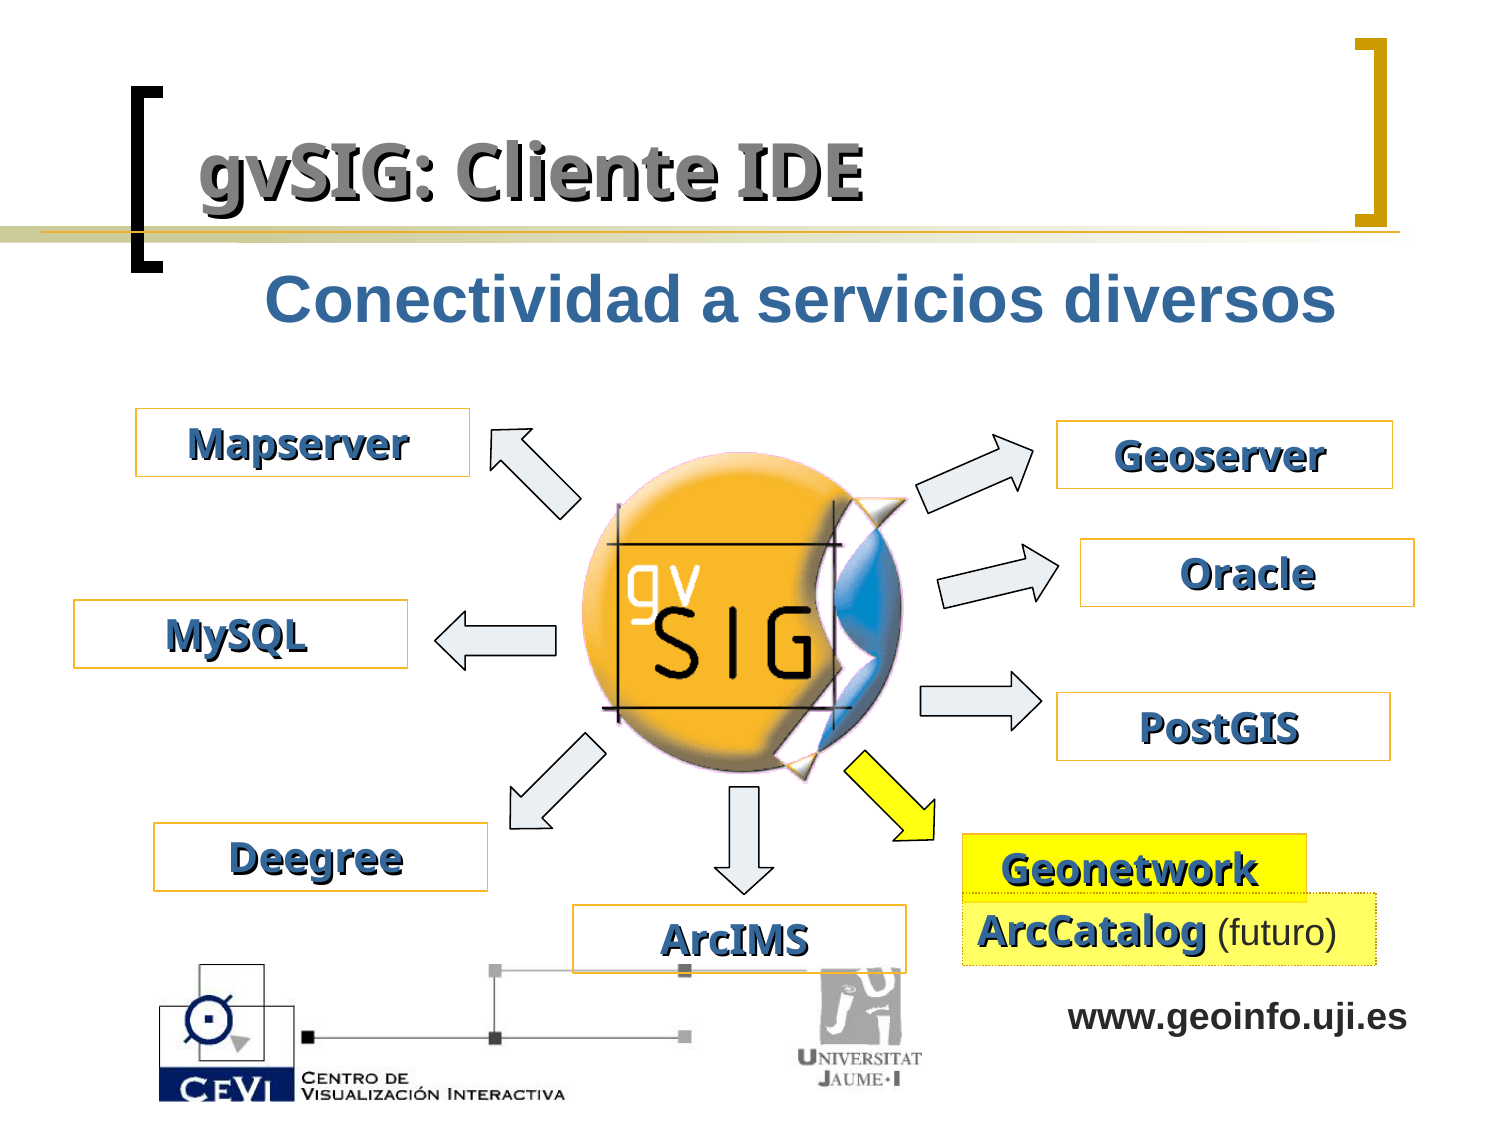

gvSIG: Cliente IDE
 	Conectividad a servicios diversos
Mapserver
Geoserver
Oracle
MySQL
PostGIS
Deegree
Geonetwork
ArcCatalog (futuro)
ArcIMS